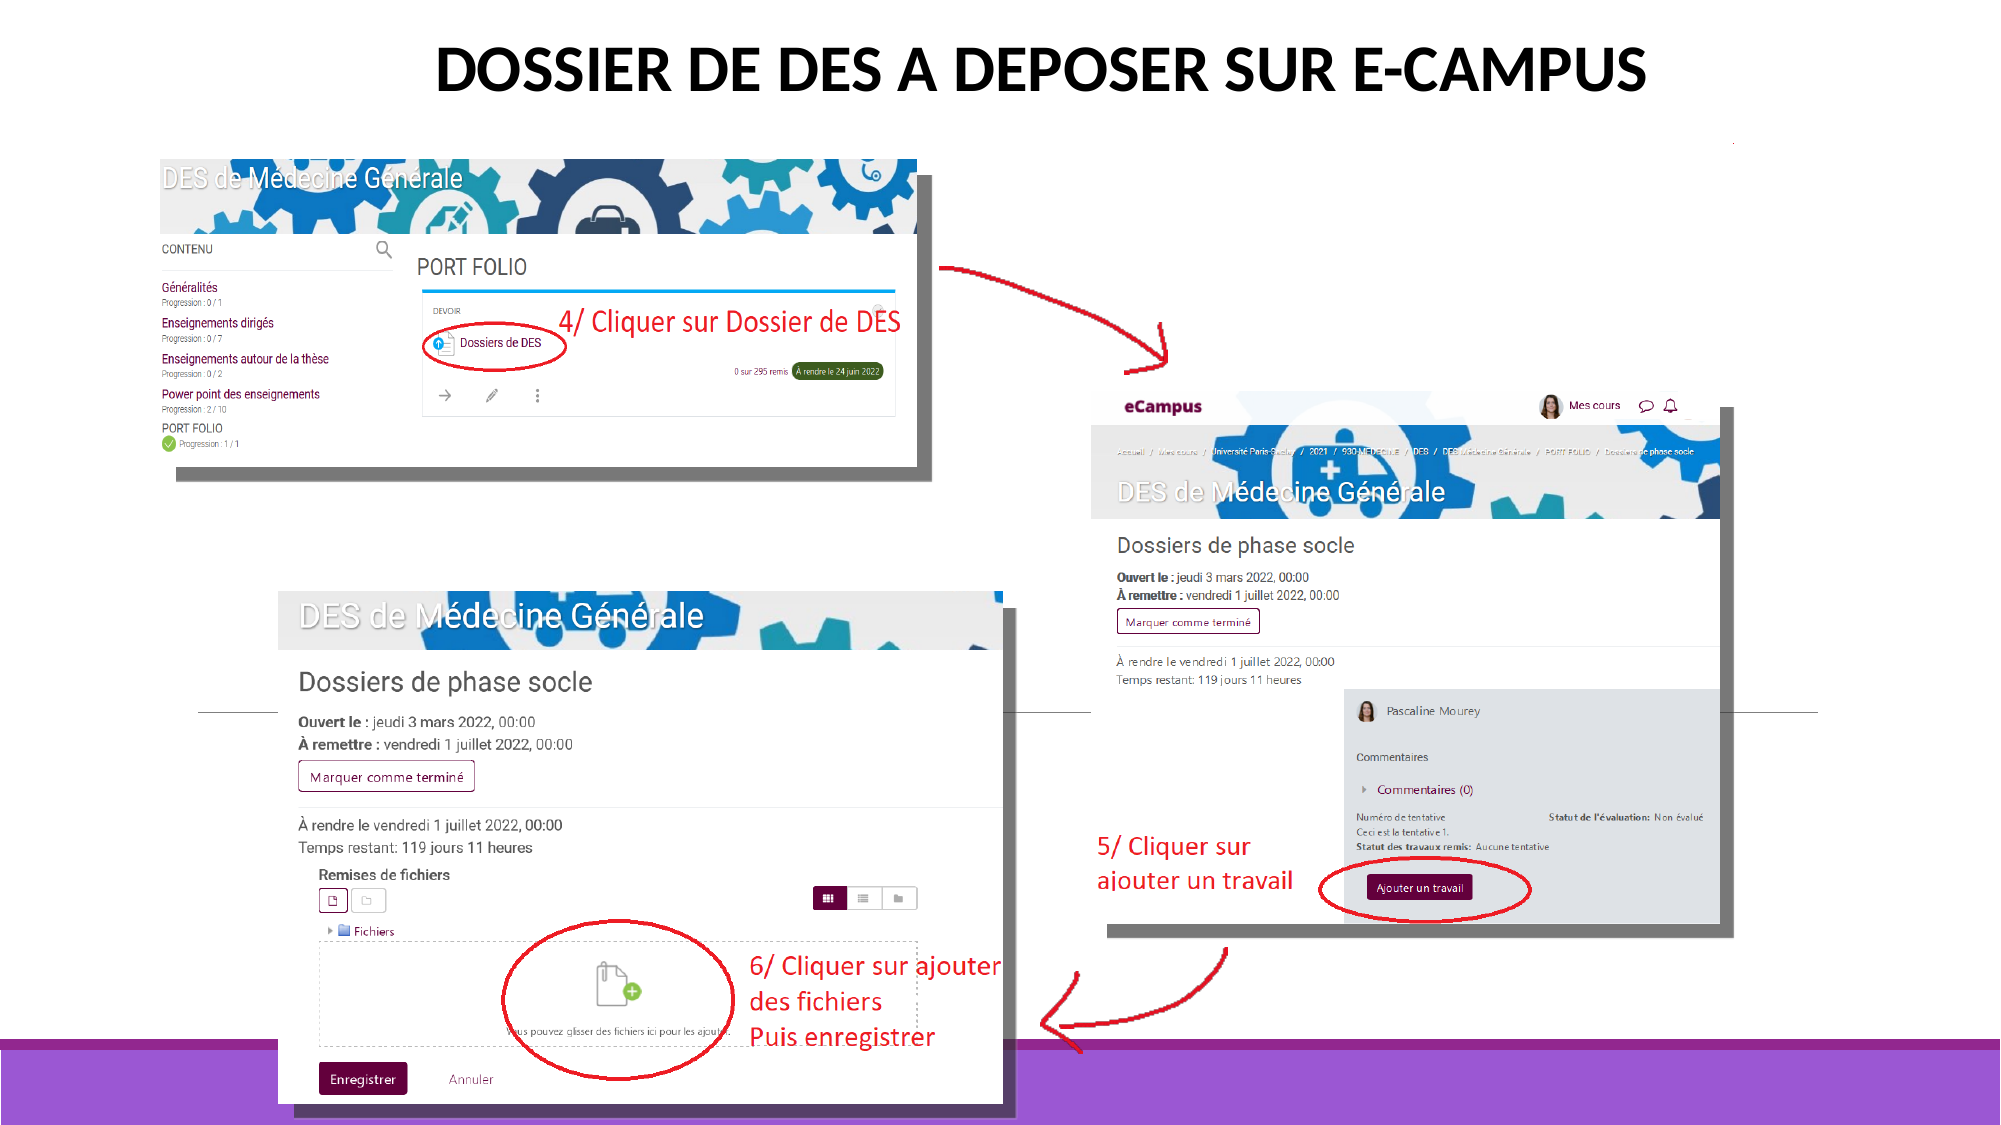

LE DOSSIER DE DES A DEPOSER SUR E-CAMPUS
#
Etape 2 : Enregistrer son portfolio